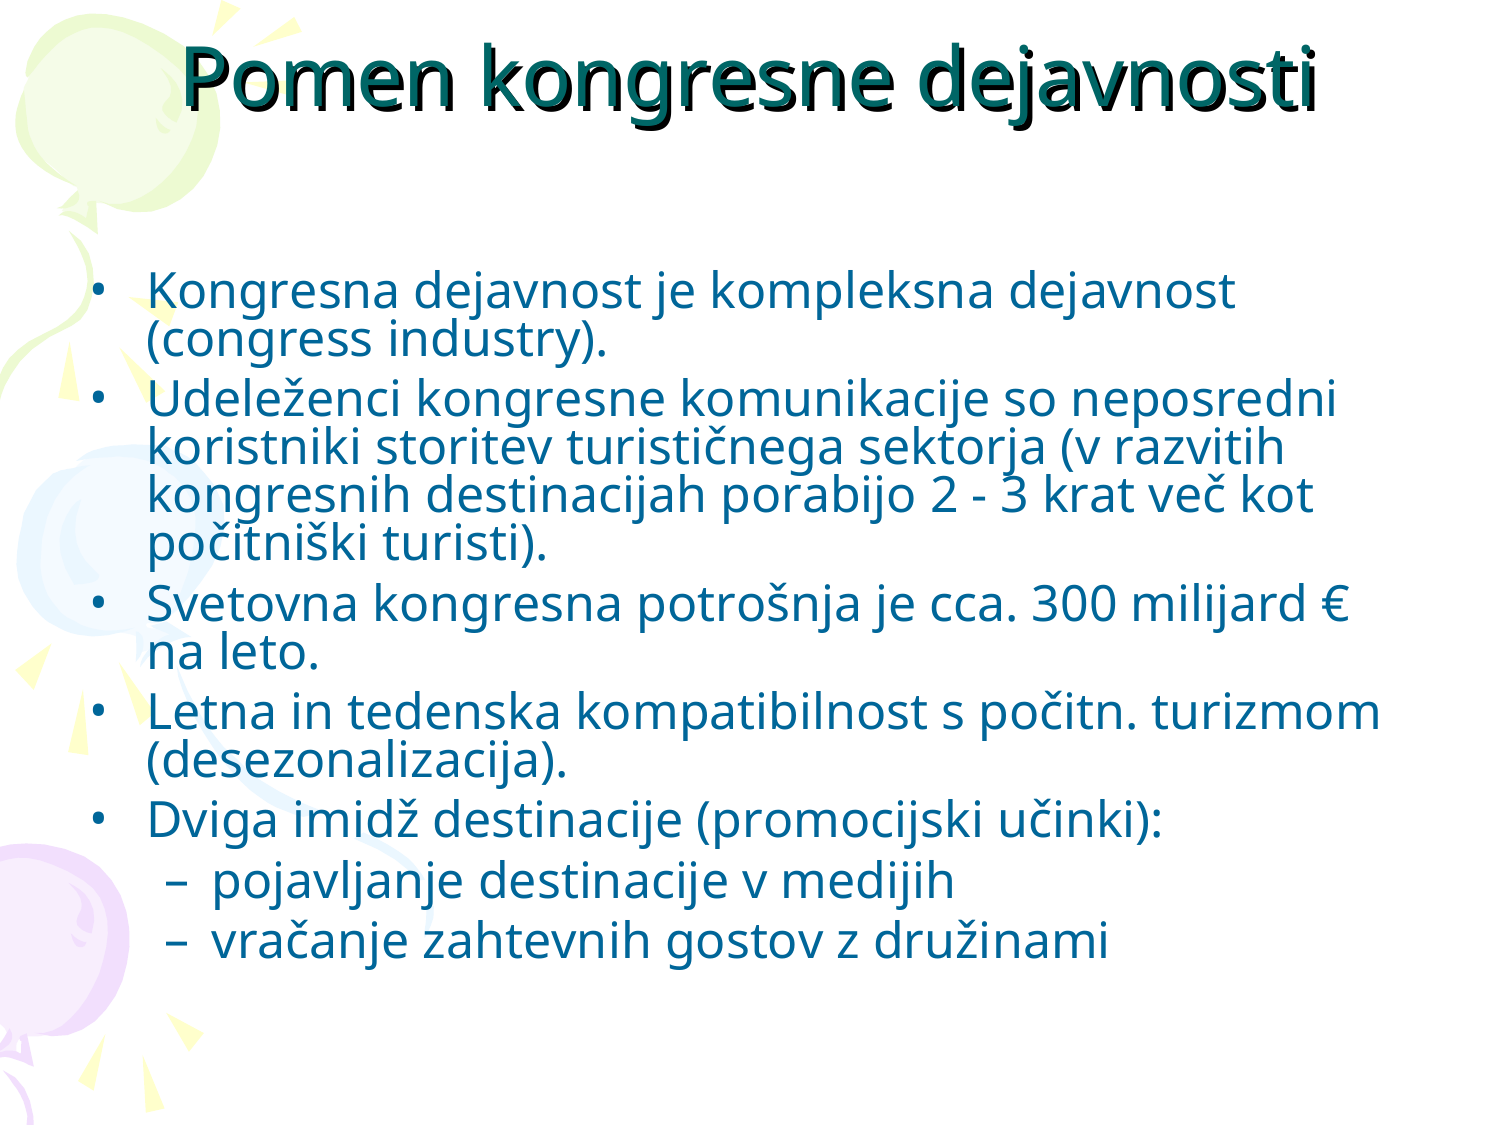

# Pomen kongresne dejavnosti
Kongresna dejavnost je kompleksna dejavnost (congress industry).
Udeleženci kongresne komunikacije so neposredni koristniki storitev turističnega sektorja (v razvitih kongresnih destinacijah porabijo 2 - 3 krat več kot počitniški turisti).
Svetovna kongresna potrošnja je cca. 300 milijard € na leto.
Letna in tedenska kompatibilnost s počitn. turizmom (desezonalizacija).
Dviga imidž destinacije (promocijski učinki):
pojavljanje destinacije v medijih
vračanje zahtevnih gostov z družinami